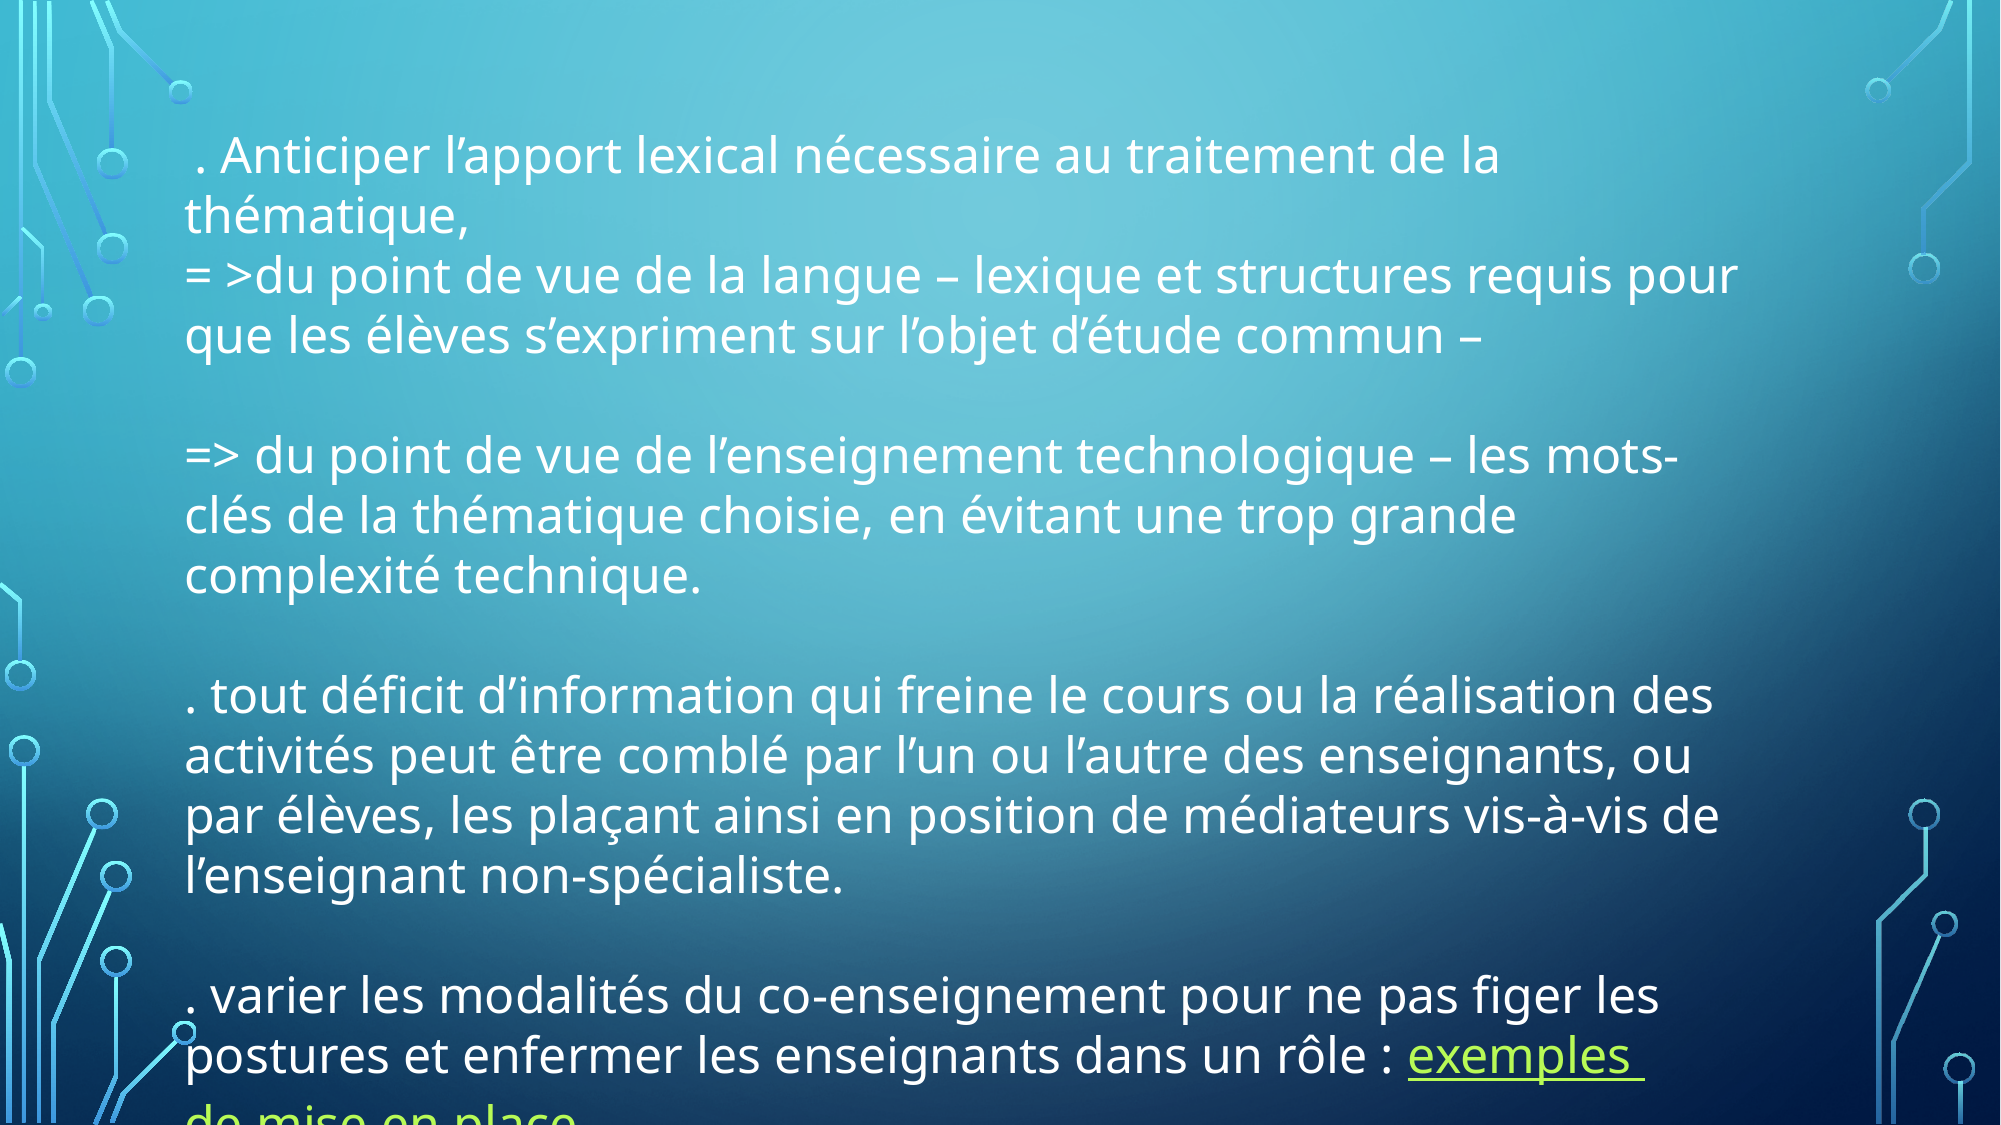

. Anticiper l’apport lexical nécessaire au traitement de la thématique,
= >du point de vue de la langue – lexique et structures requis pour que les élèves s’expriment sur l’objet d’étude commun –
=> du point de vue de l’enseignement technologique – les mots-clés de la thématique choisie, en évitant une trop grande complexité technique.
. tout déficit d’information qui freine le cours ou la réalisation des activités peut être comblé par l’un ou l’autre des enseignants, ou par élèves, les plaçant ainsi en position de médiateurs vis-à-vis de l’enseignant non-spécialiste.
. varier les modalités du co-enseignement pour ne pas figer les postures et enfermer les enseignants dans un rôle : exemples de mise en place